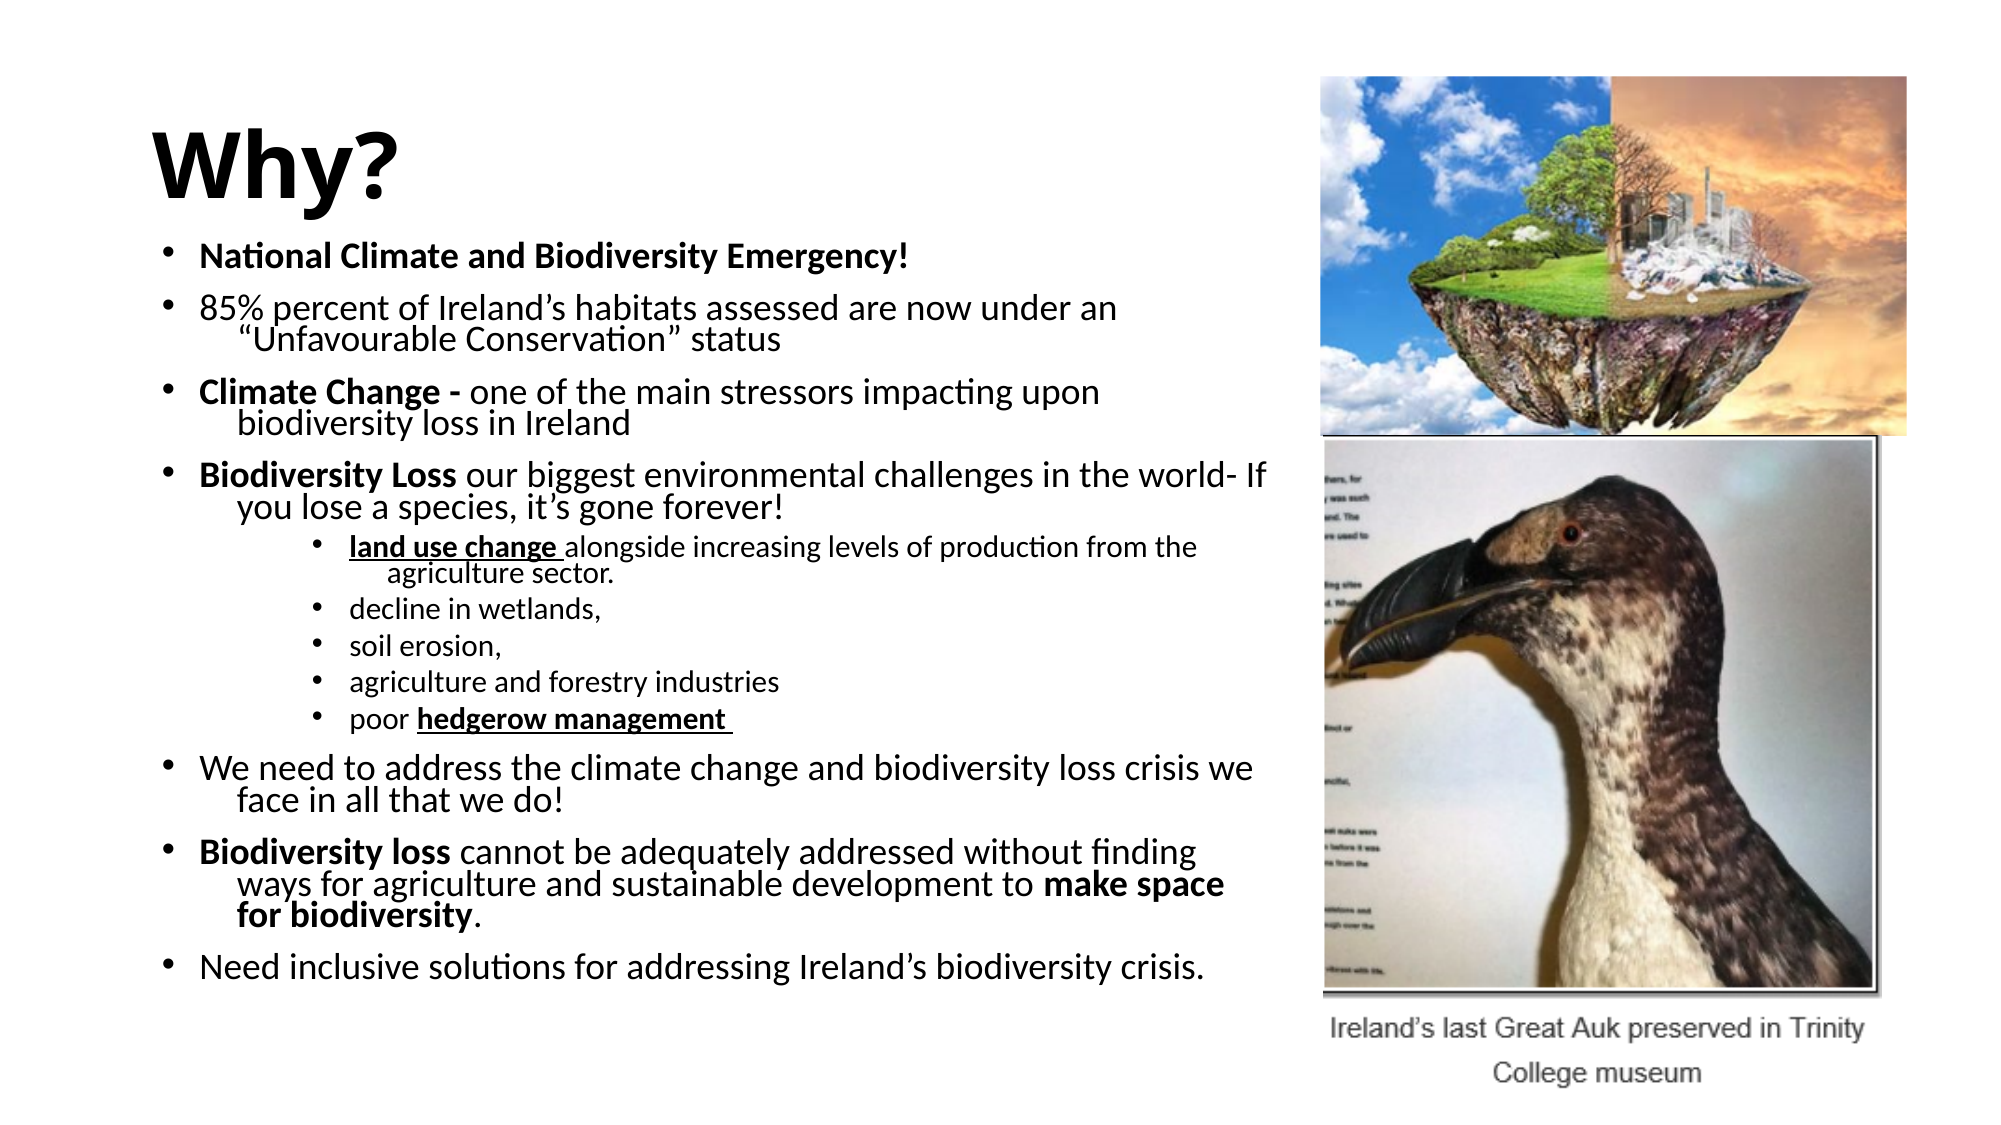

# Why?
National Climate and Biodiversity Emergency!
85% percent of Ireland’s habitats assessed are now under an “Unfavourable Conservation” status
Climate Change - one of the main stressors impacting upon biodiversity loss in Ireland
Biodiversity Loss our biggest environmental challenges in the world- If you lose a species, it’s gone forever!
land use change alongside increasing levels of production from the agriculture sector.
decline in wetlands,
soil erosion,
agriculture and forestry industries
poor hedgerow management
We need to address the climate change and biodiversity loss crisis we face in all that we do!
Biodiversity loss cannot be adequately addressed without finding ways for agriculture and sustainable development to make space for biodiversity.
Need inclusive solutions for addressing Ireland’s biodiversity crisis.